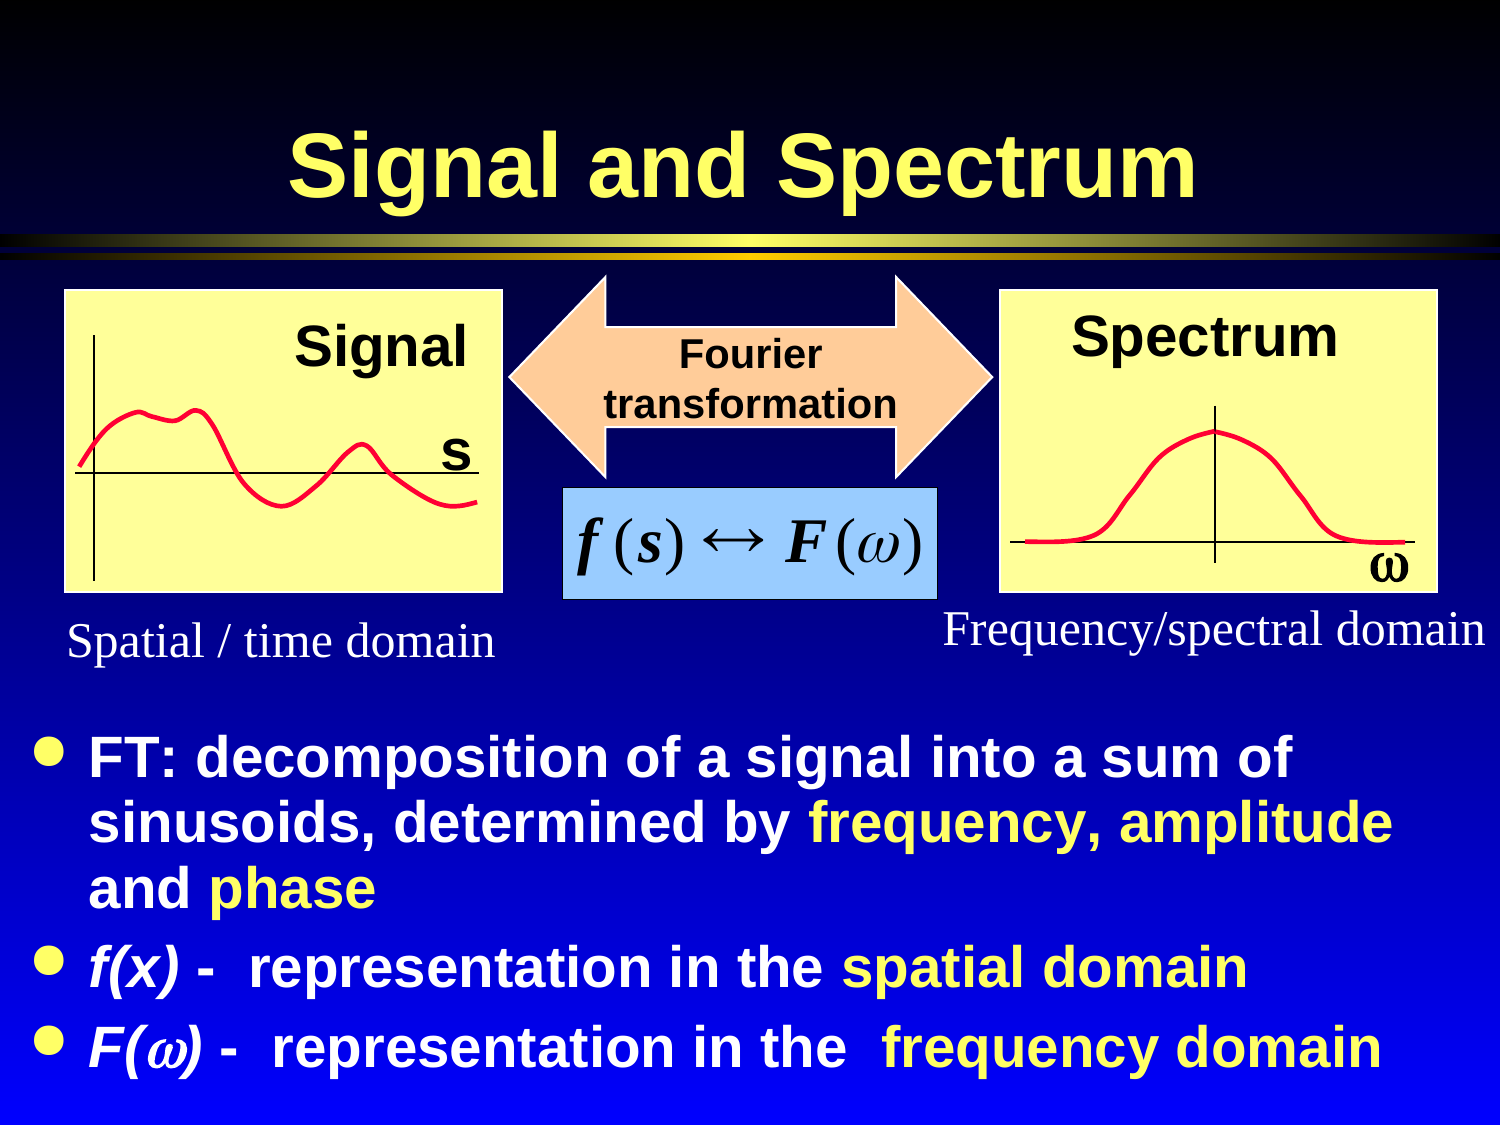

# Signal and Spectrum
Fourier
transformation
Spectrum
Signal
s

Frequency/spectral domain
Spatial / time domain
FT: decomposition of a signal into a sum of sinusoids, determined by frequency, amplitude and phase
f(x) - representation in the spatial domain
F() - representation in the frequency domain